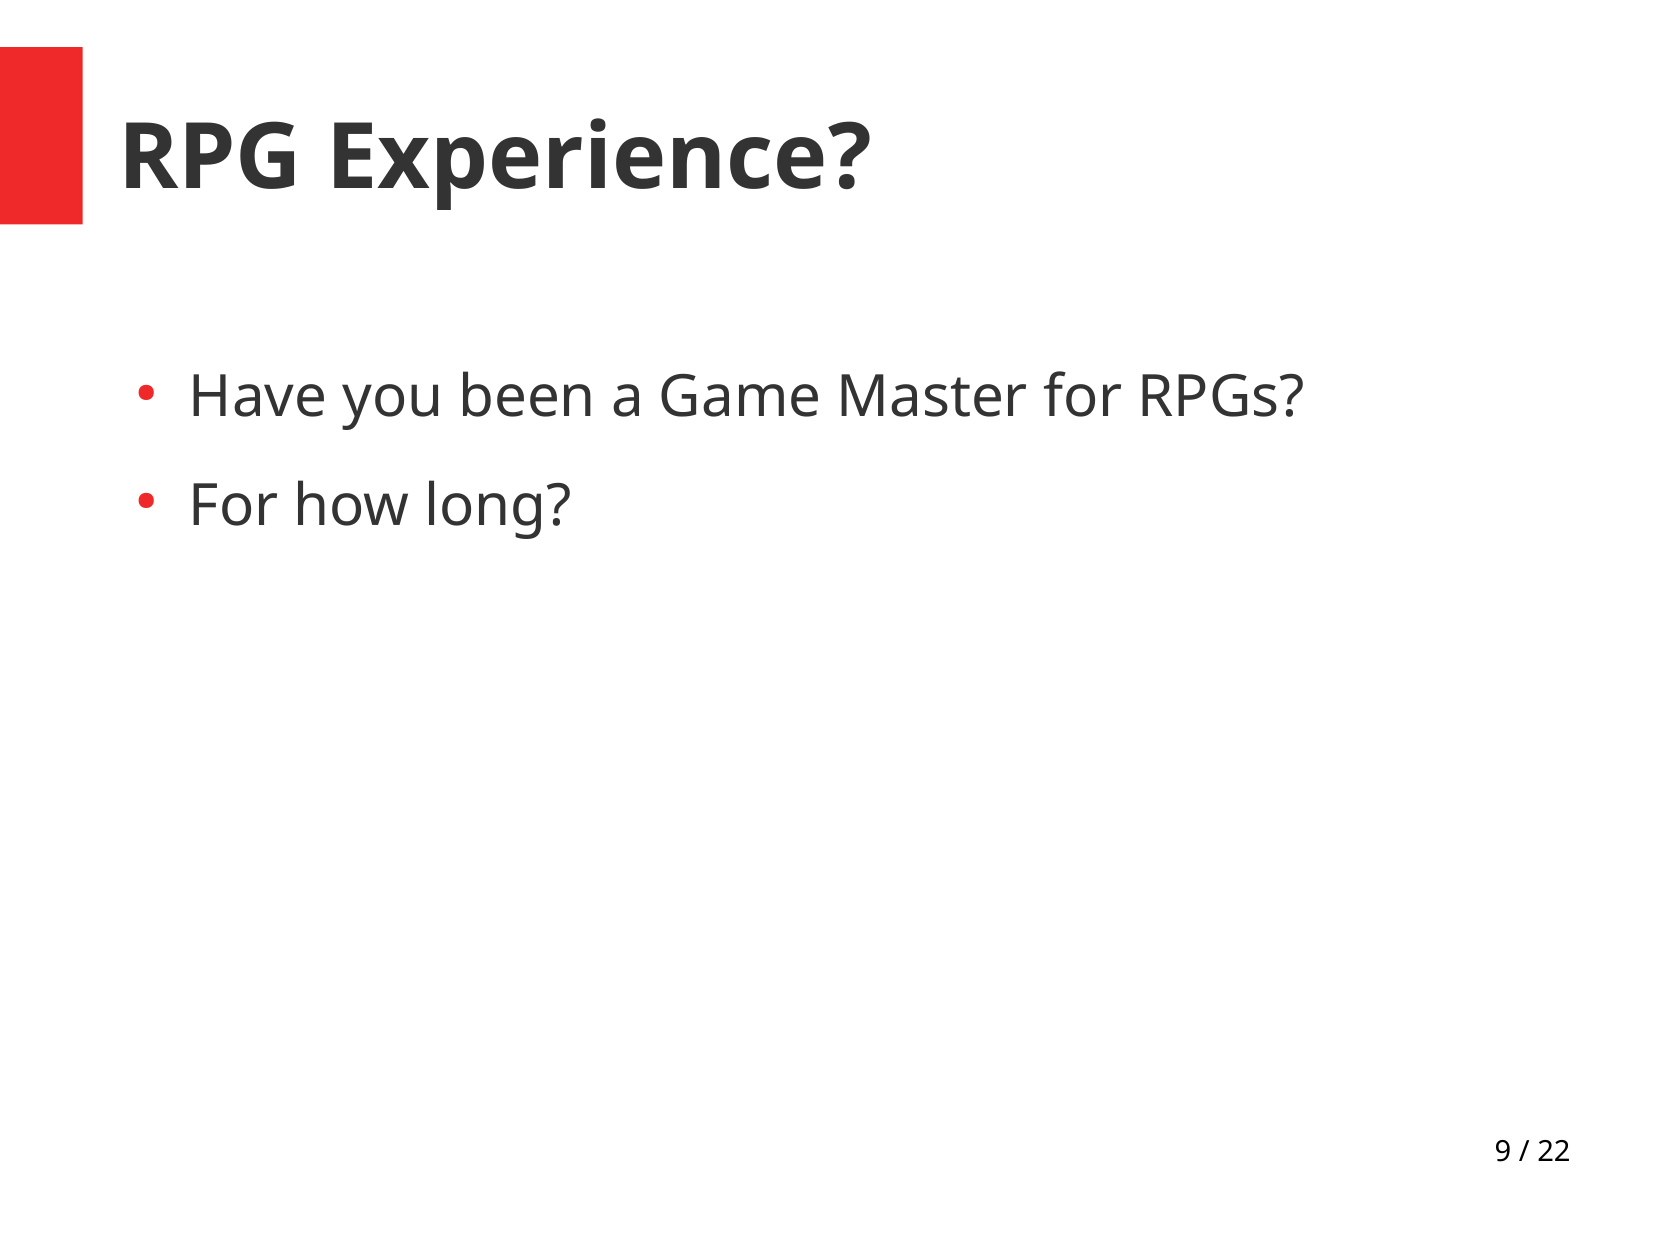

# RPG Experience?
Have you been a Game Master for RPGs?
For how long?
9